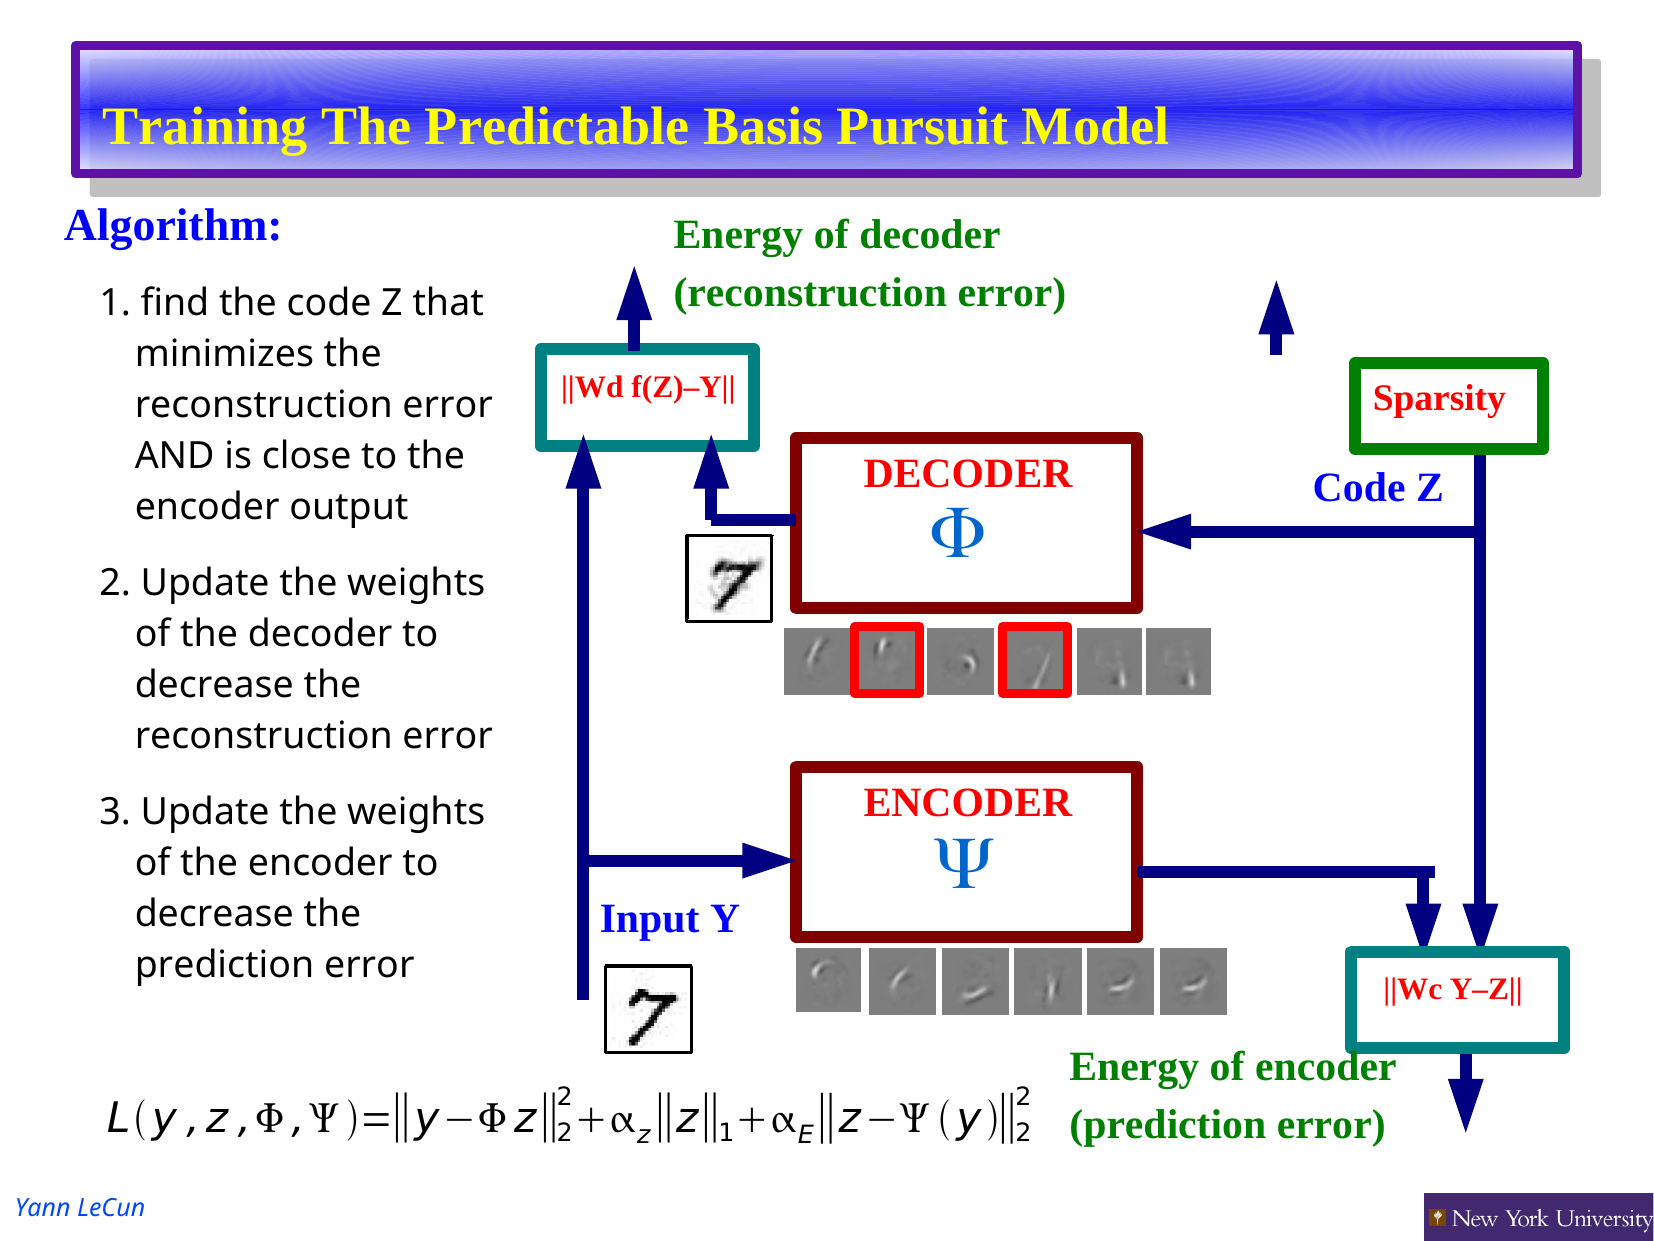

# Training The Predictable Basis Pursuit Model
Energy of decoder
(reconstruction error)
Algorithm:
1. find the code Z that minimizes the reconstruction error AND is close to the encoder output
2. Update the weights of the decoder to decrease the reconstruction error
3. Update the weights of the encoder to decrease the prediction error
||Wd f(Z)–Y||
Sparsity
DECODER
Code Z

ENCODER

Input Y
||Wc Y–Z||
Energy of encoder
(prediction error)